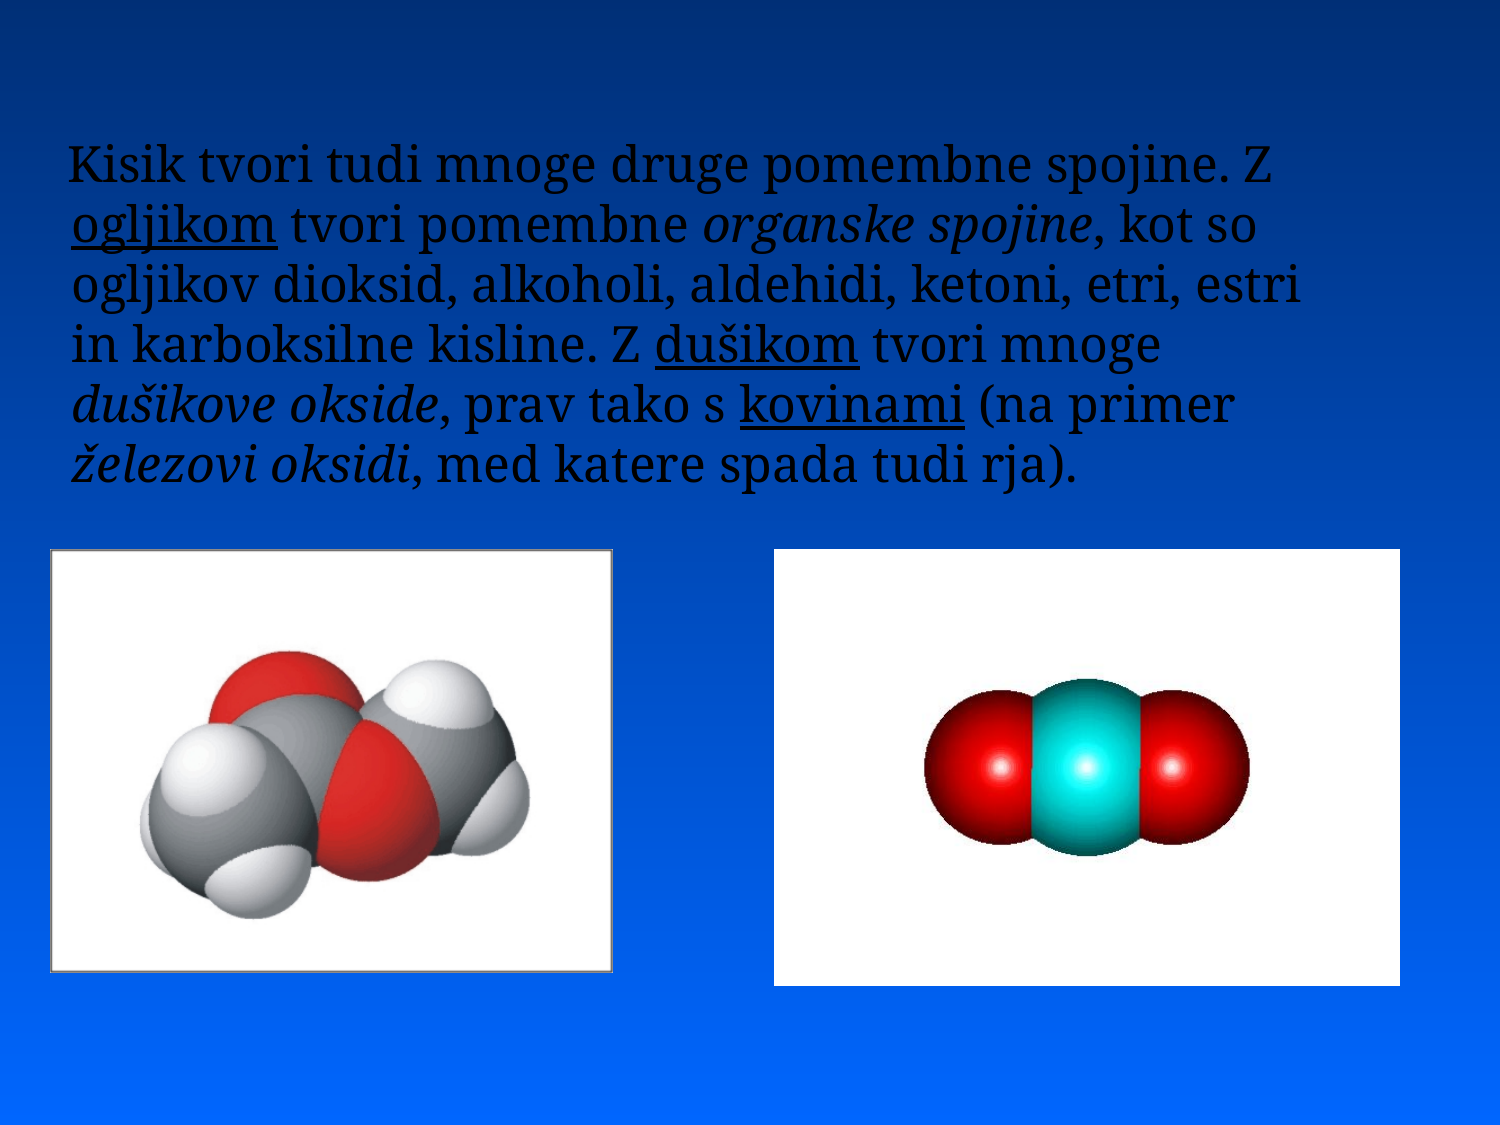

# Kisik tvori tudi mnoge druge pomembne spojine. Z ogljikom tvori pomembne organske spojine, kot so ogljikov dioksid, alkoholi, aldehidi, ketoni, etri, estri in karboksilne kisline. Z dušikom tvori mnoge dušikove okside, prav tako s kovinami (na primer železovi oksidi, med katere spada tudi rja).